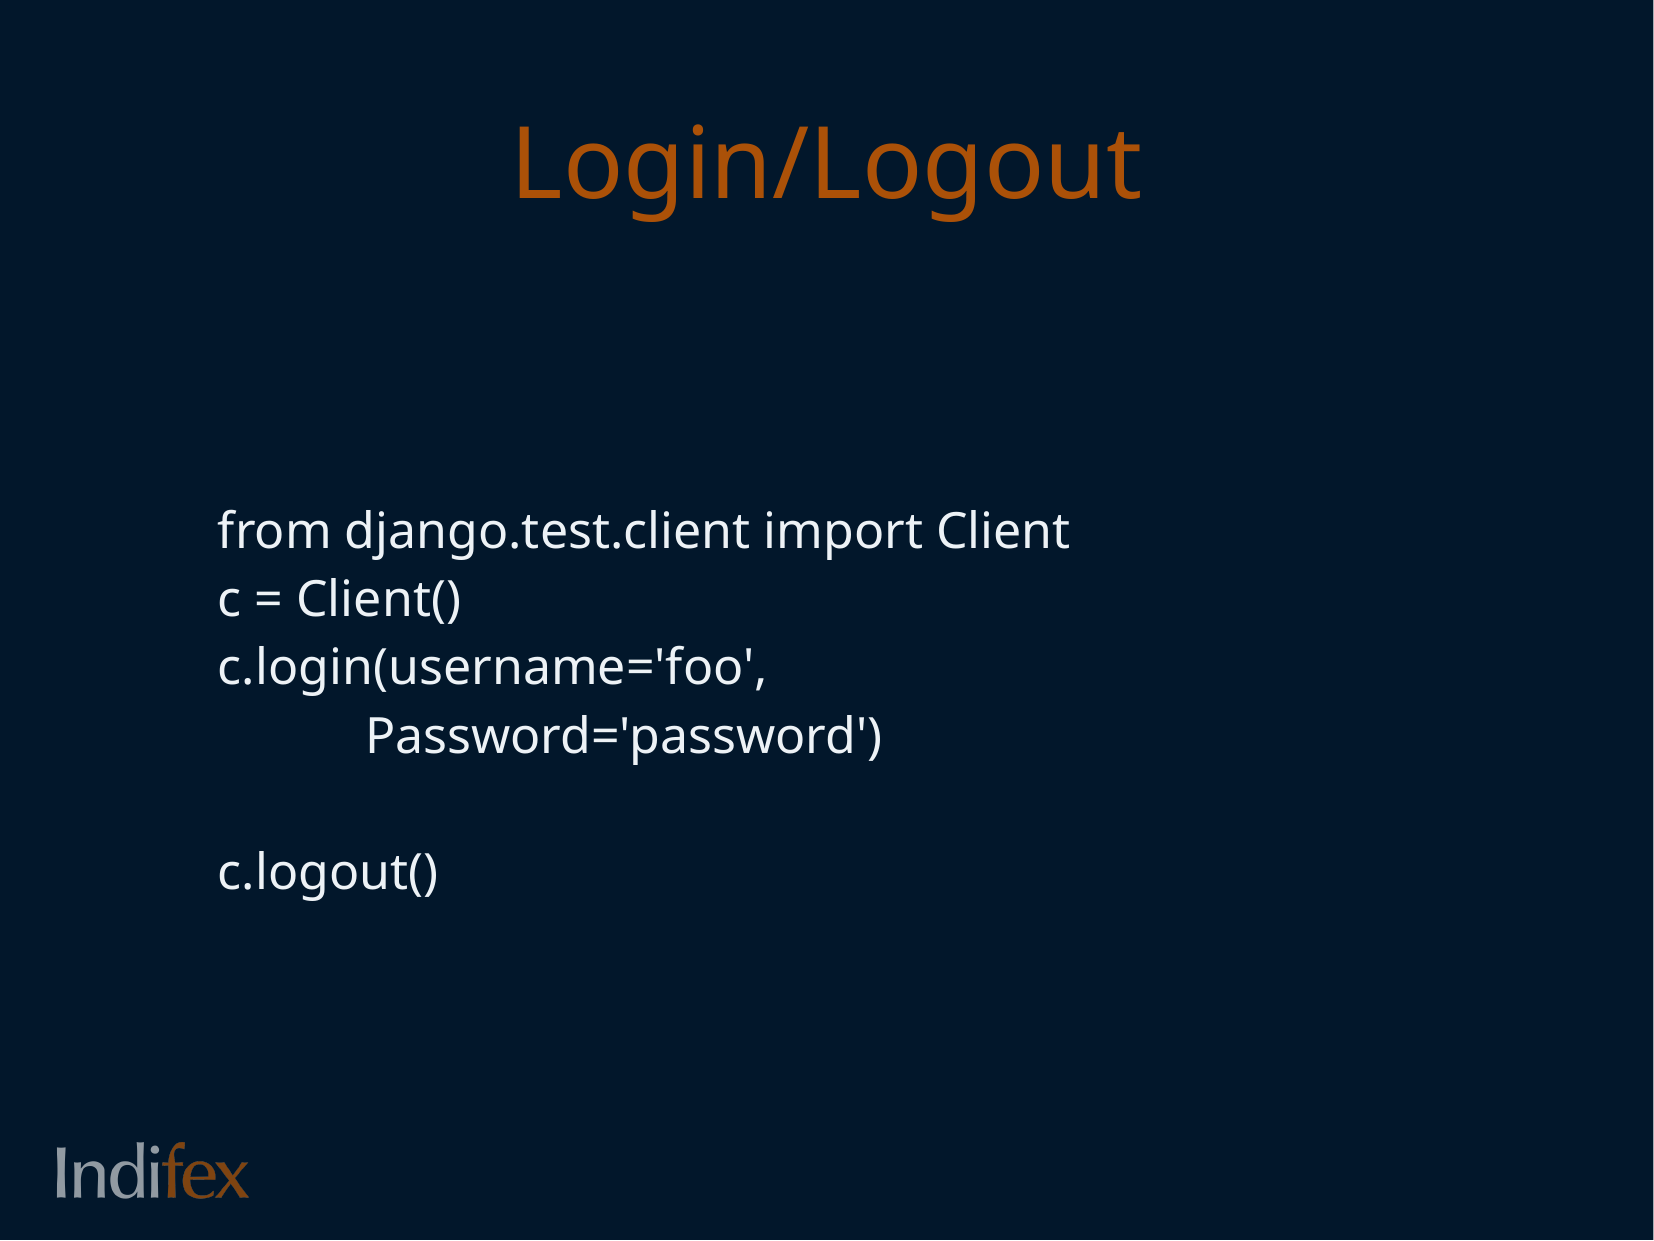

# Login/Logout
from django.test.client import Client
c = Client()
c.login(username='foo',
		Password='password')
c.logout()